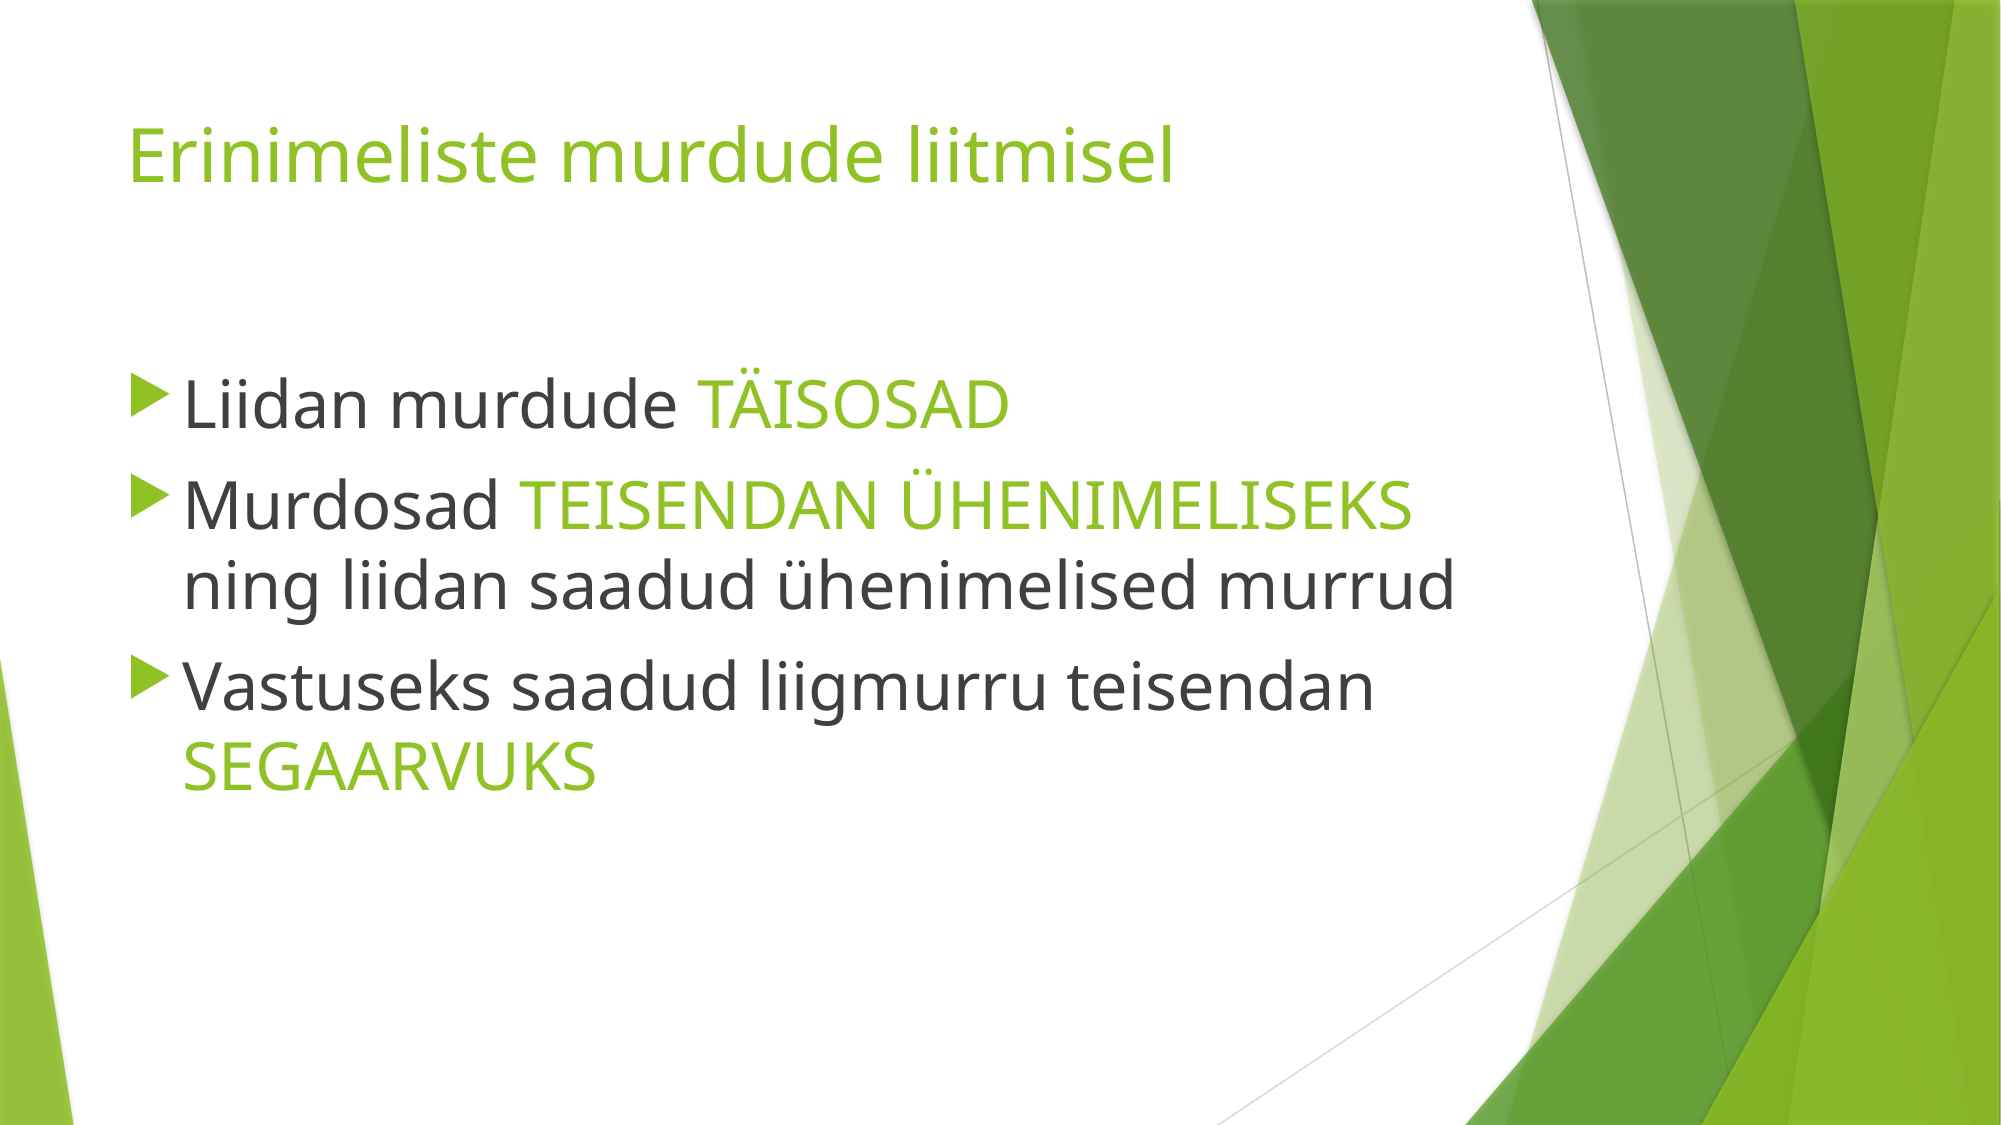

# Erinimeliste murdude liitmisel
Liidan murdude TÄISOSAD
Murdosad TEISENDAN ÜHENIMELISEKS ning liidan saadud ühenimelised murrud
Vastuseks saadud liigmurru teisendan SEGAARVUKS